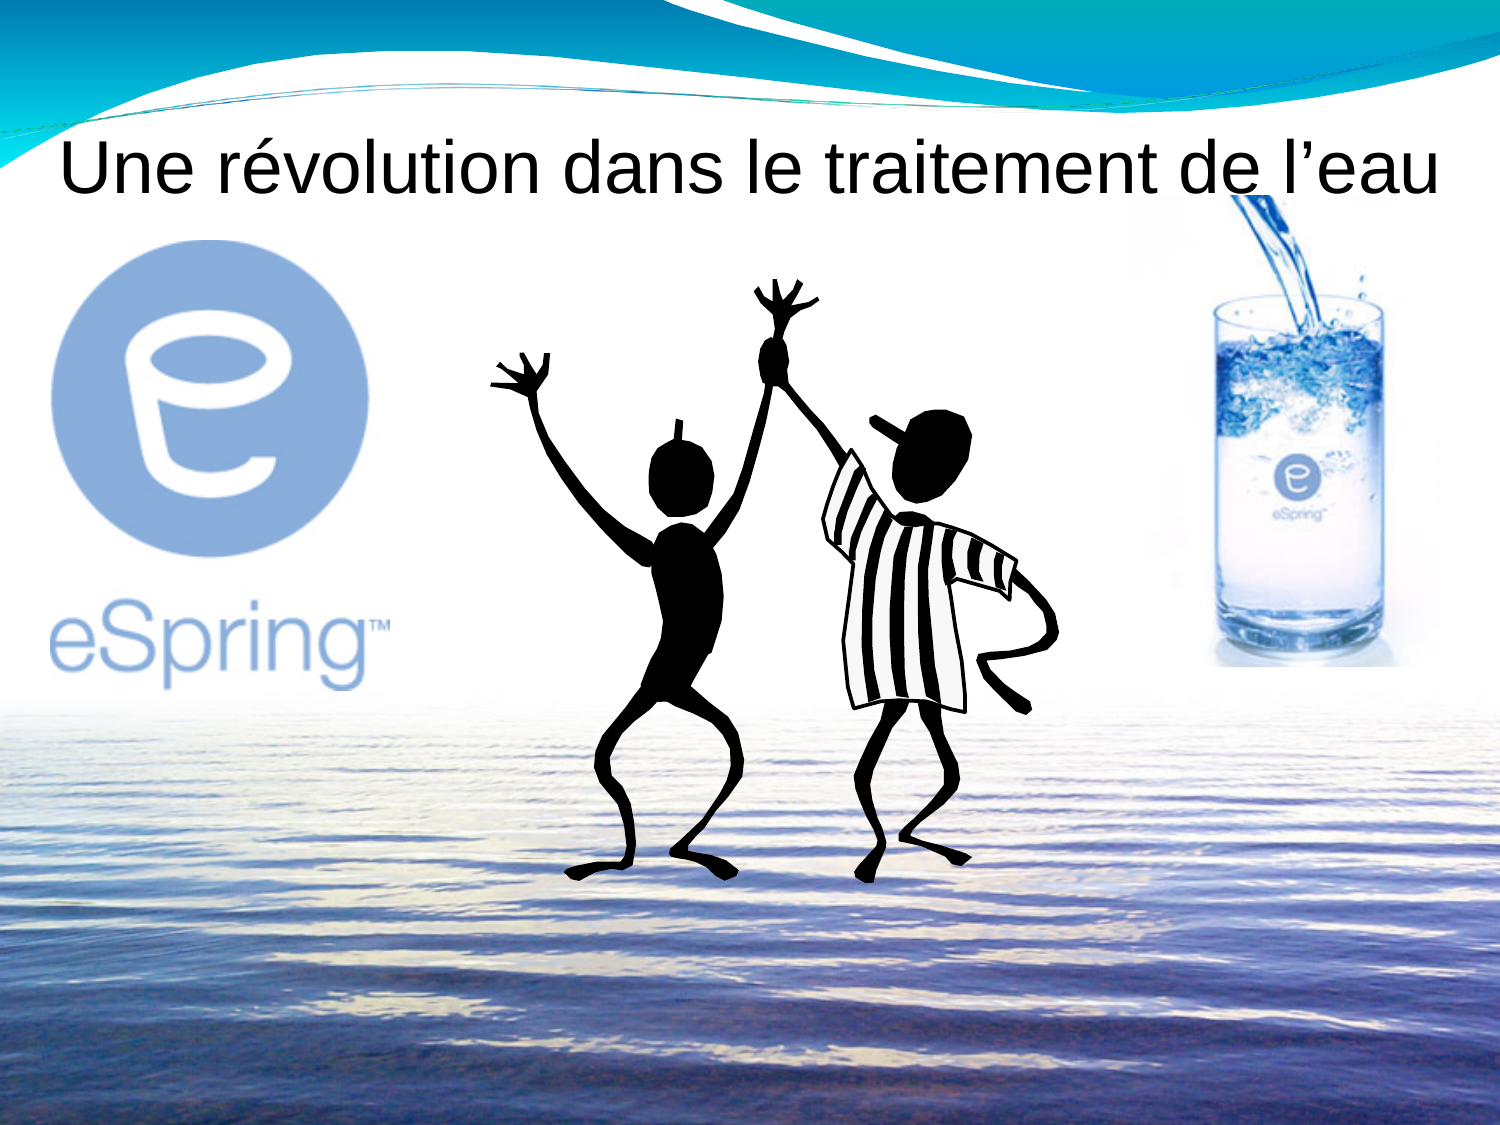

Une révolution dans le traitement de l’eau